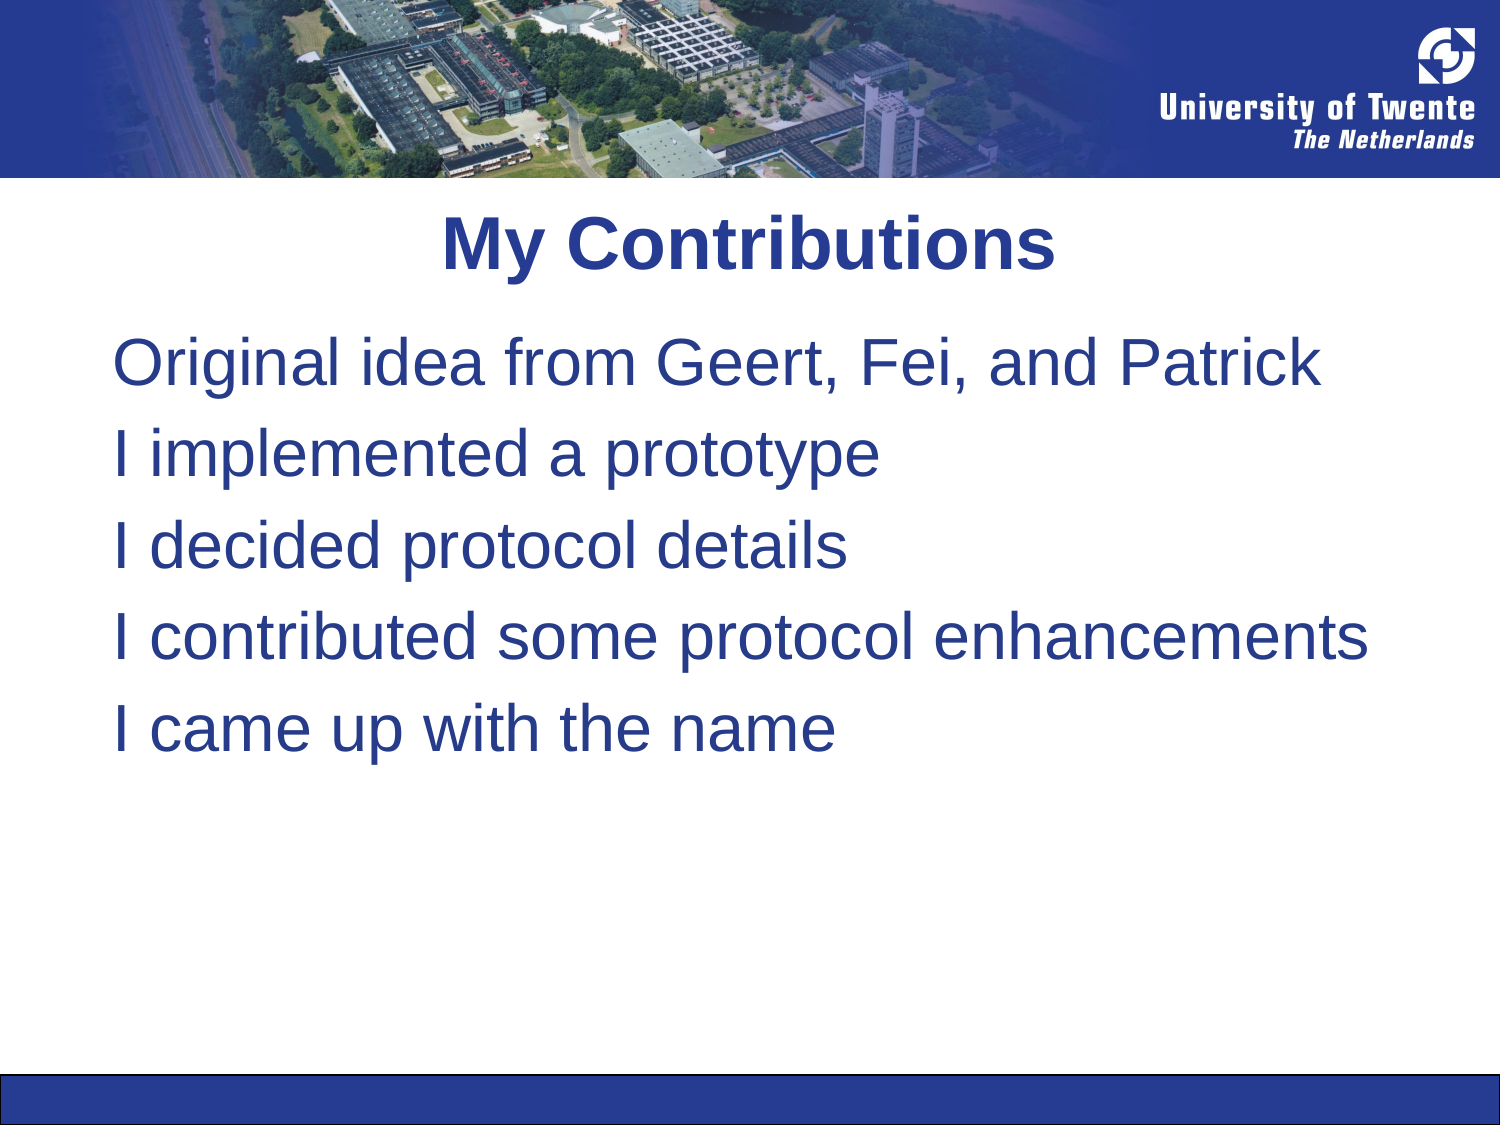

# My Contributions
Original idea from Geert, Fei, and Patrick
I implemented a prototype
I decided protocol details
I contributed some protocol enhancements
I came up with the name